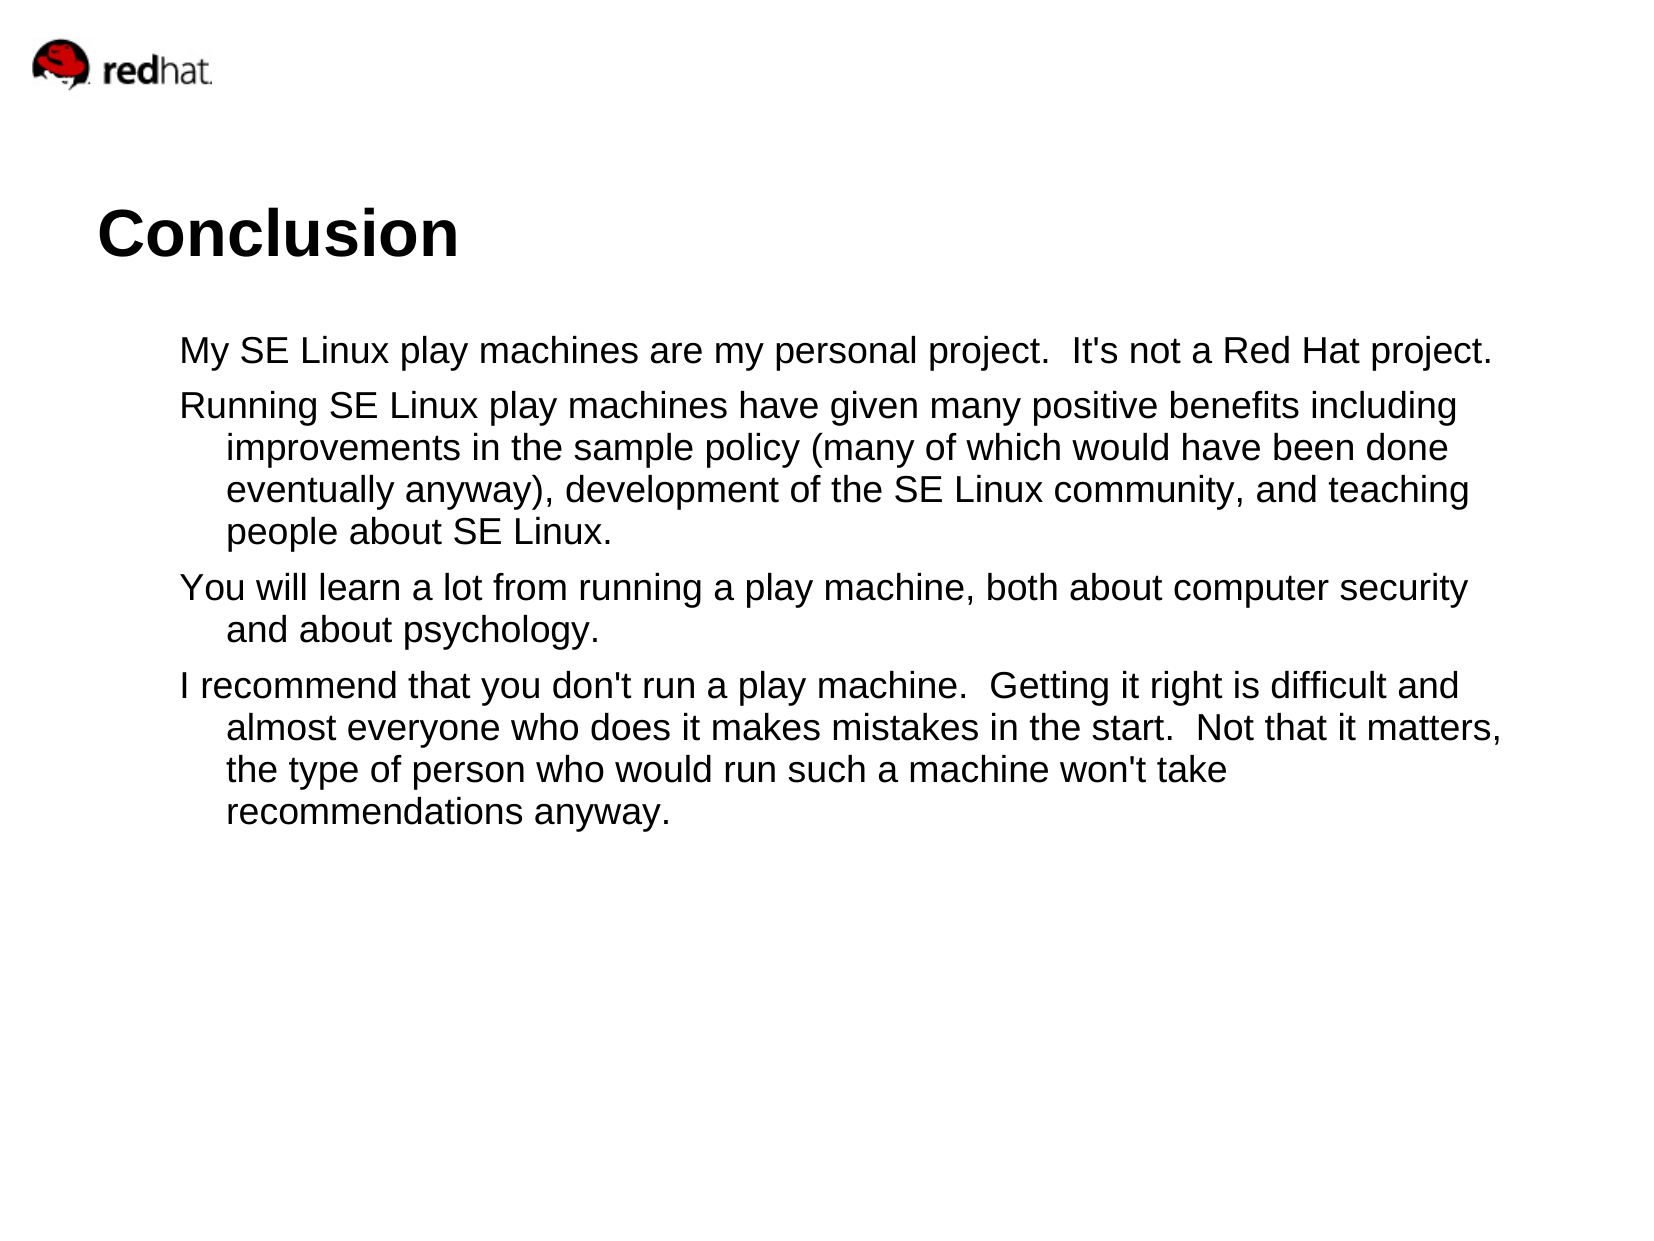

# Conclusion
My SE Linux play machines are my personal project. It's not a Red Hat project.
Running SE Linux play machines have given many positive benefits including improvements in the sample policy (many of which would have been done eventually anyway), development of the SE Linux community, and teaching people about SE Linux.
You will learn a lot from running a play machine, both about computer security and about psychology.
I recommend that you don't run a play machine. Getting it right is difficult and almost everyone who does it makes mistakes in the start. Not that it matters, the type of person who would run such a machine won't take recommendations anyway.